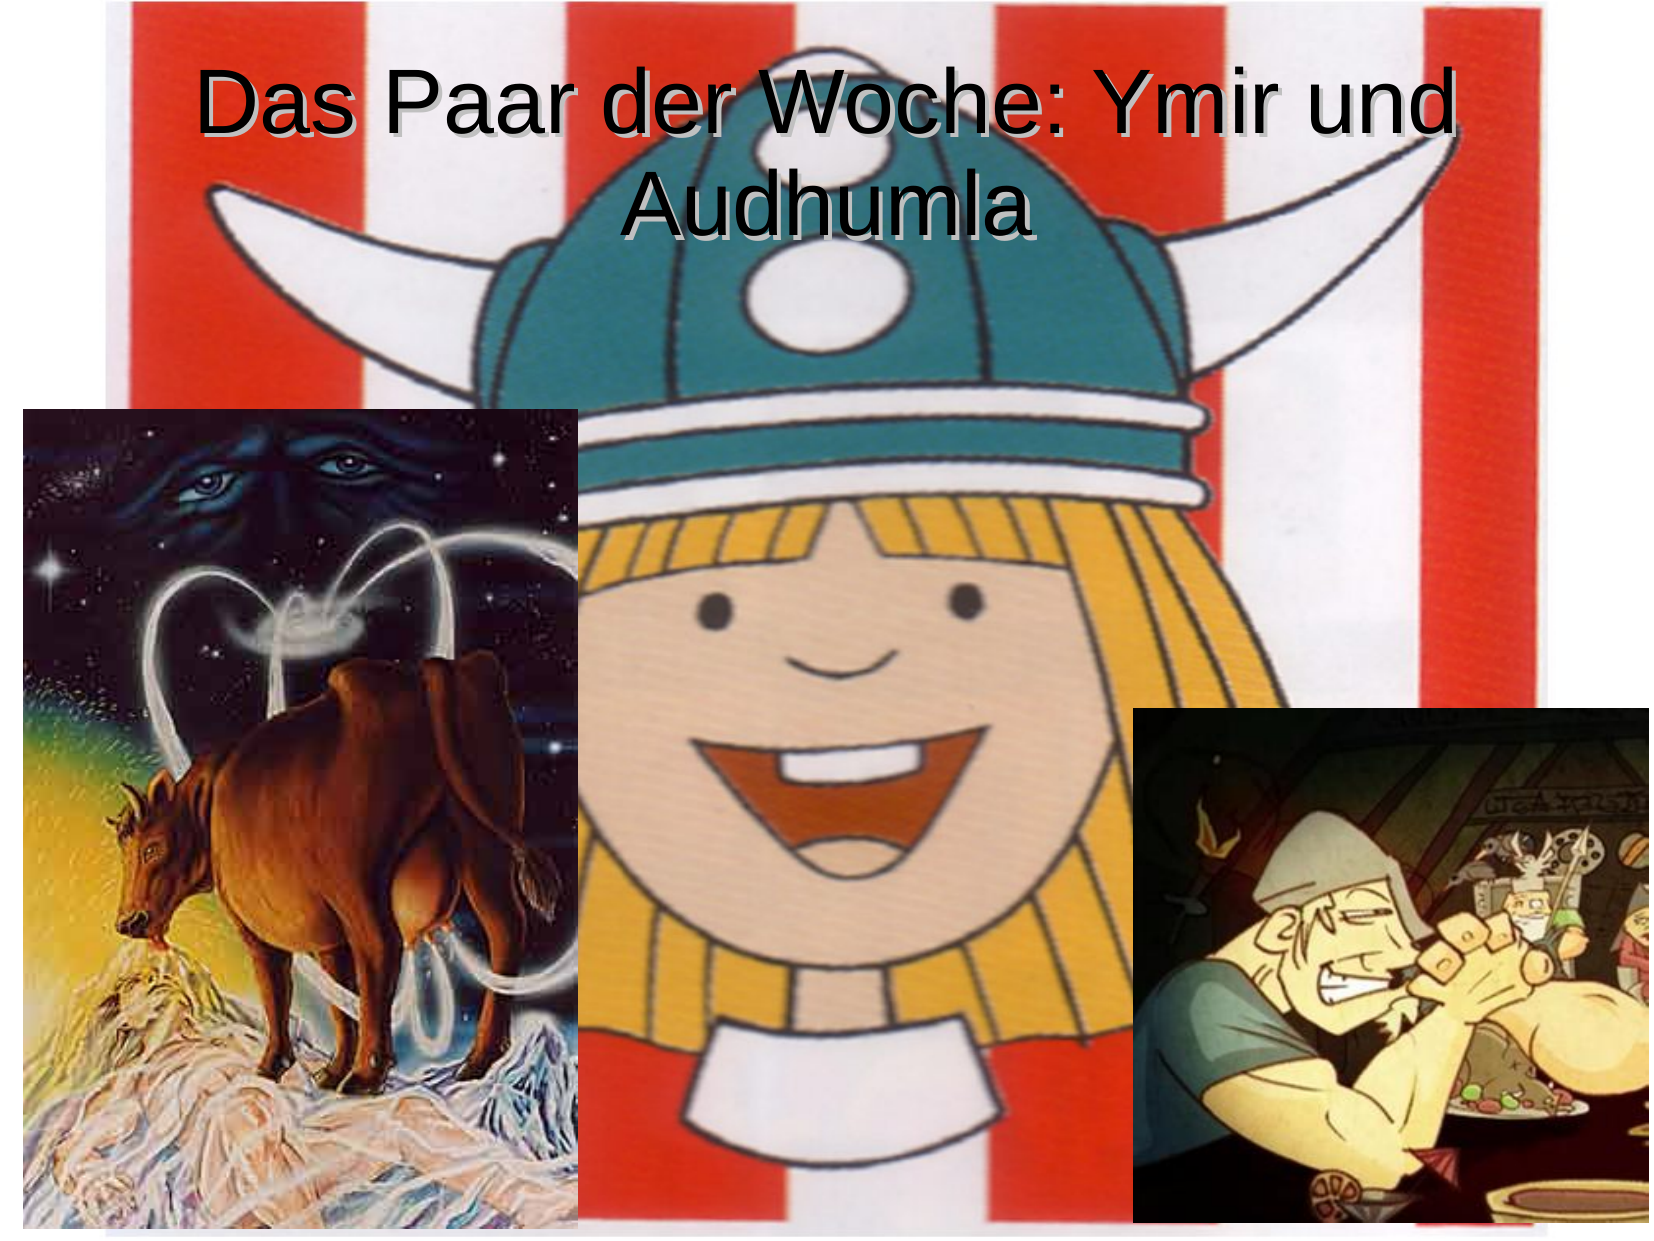

# Das Paar der Woche: Ymir und Audhumla